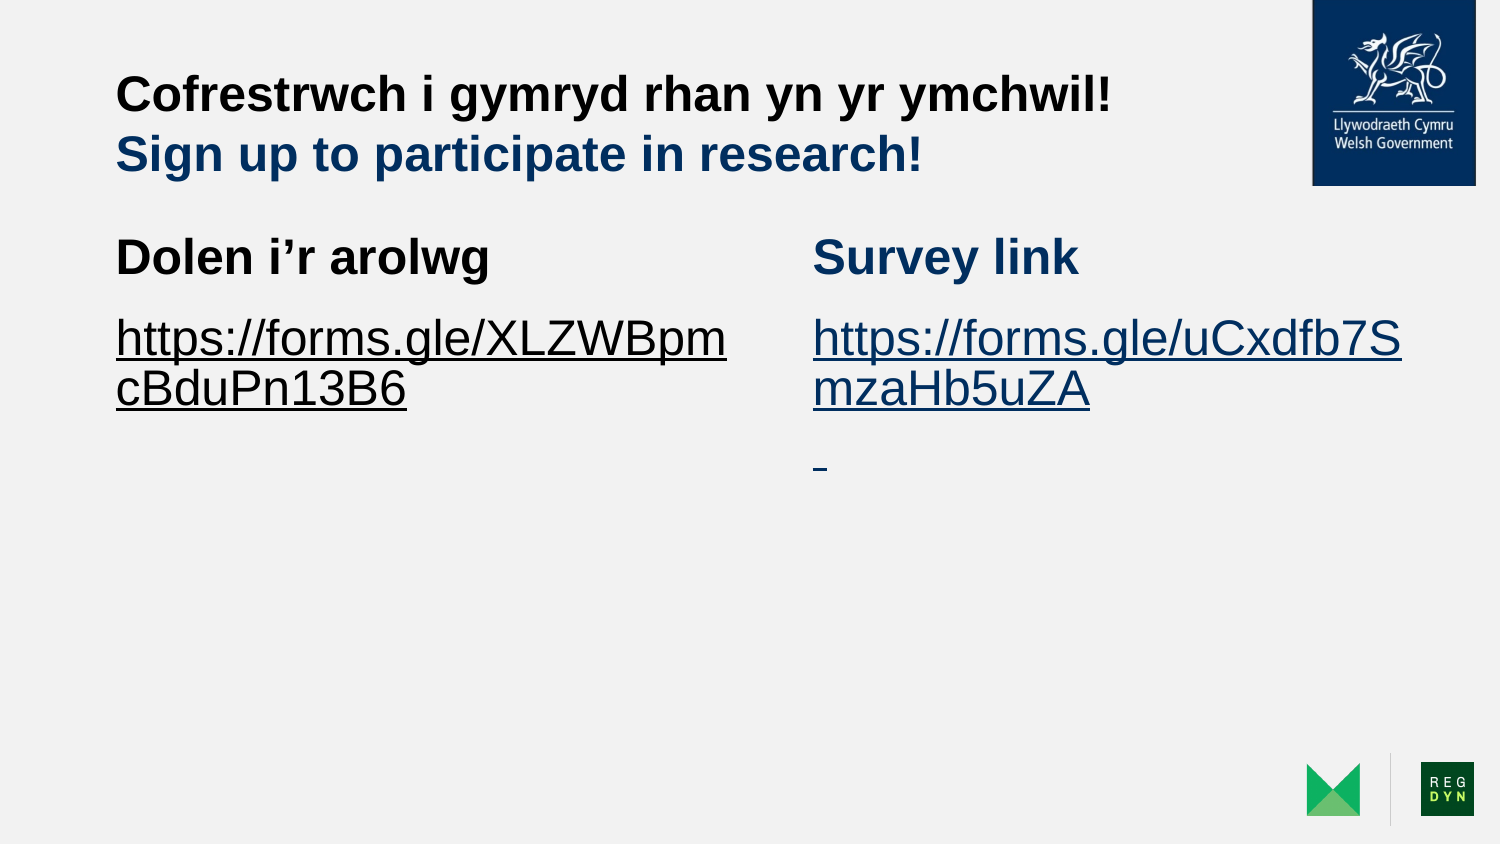

Cofrestrwch i gymryd rhan yn yr ymchwil!
Sign up to participate in research!
Dolen i’r arolwg
https://forms.gle/XLZWBpmcBduPn13B6
# Survey link
https://forms.gle/uCxdfb7SmzaHb5uZA